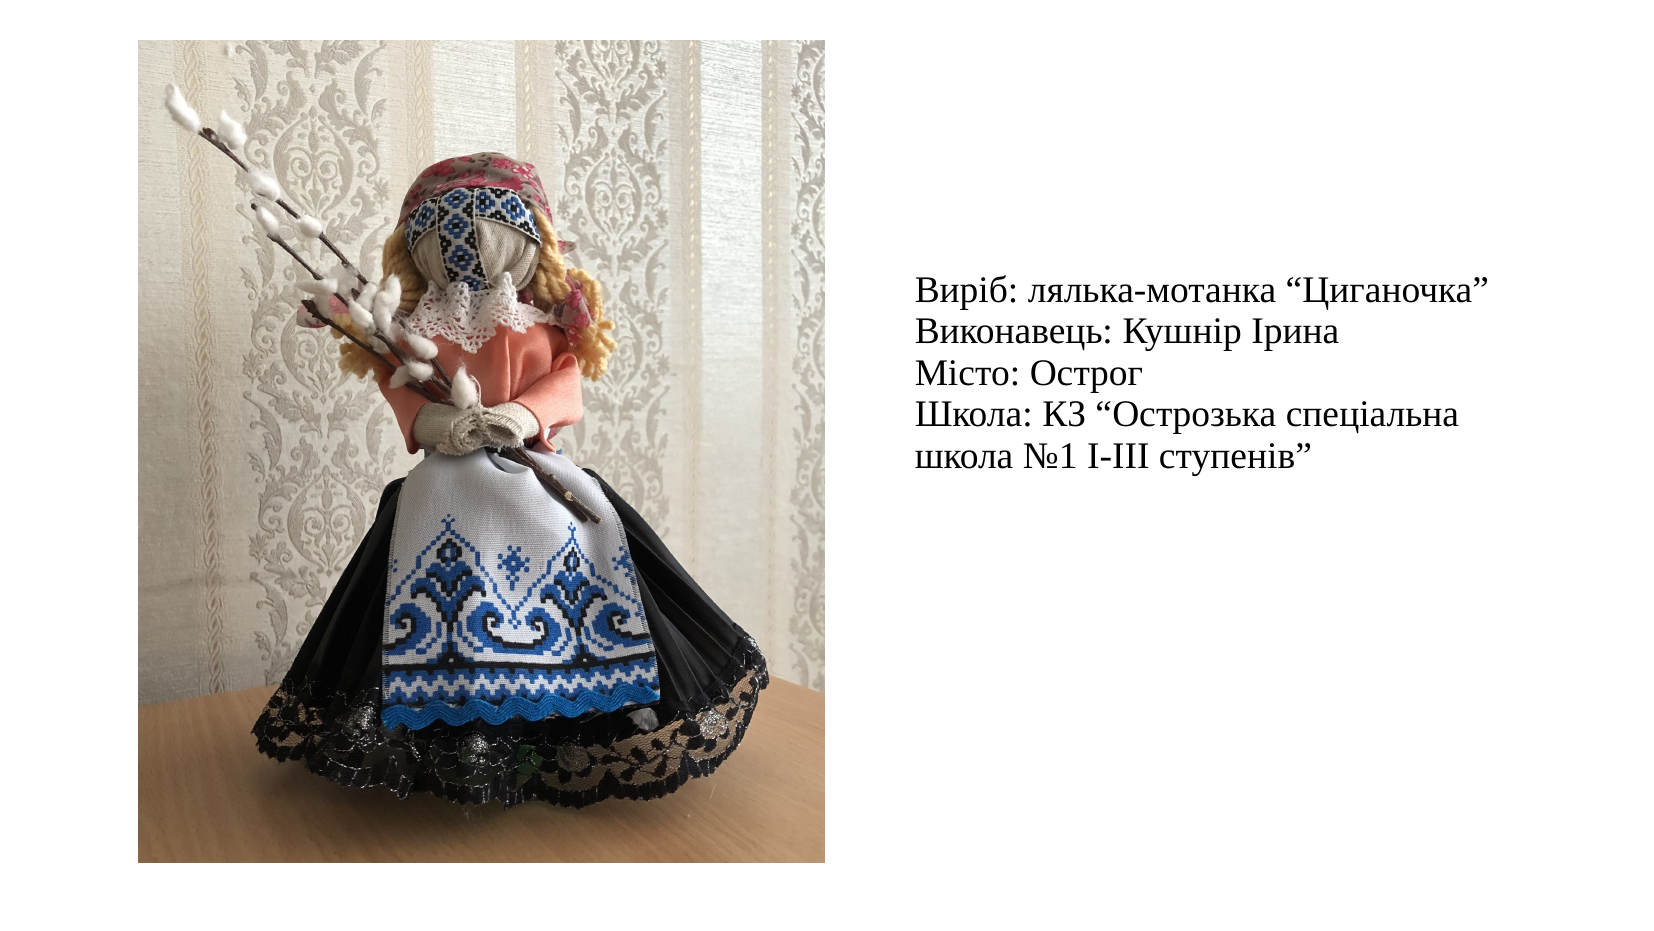

Виріб: лялька-мотанка “Циганочка”
Виконавець: Кушнір Ірина
Місто: Острог
Школа: КЗ “Острозька спеціальна школа №1 I-III ступенів”